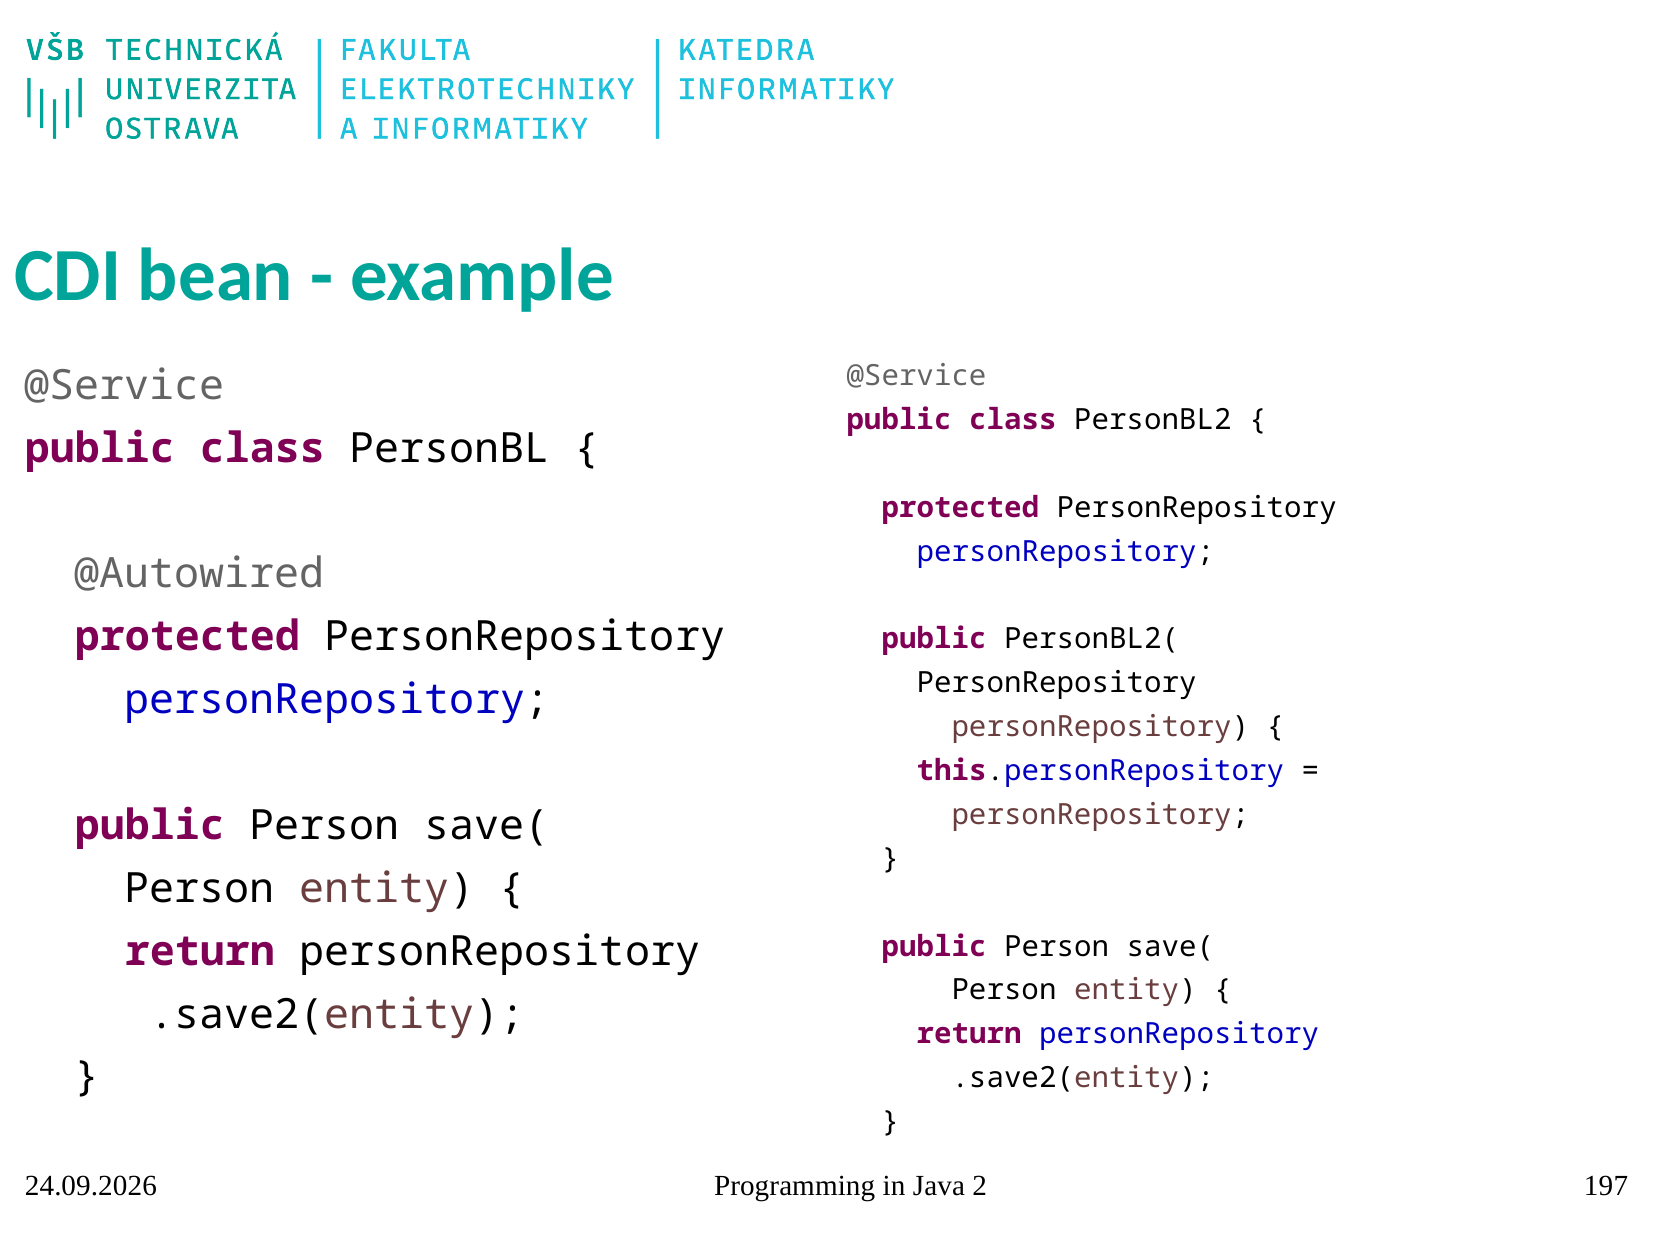

# CDI bean - example
@Service
public class PersonBL {
 @Autowired
 protected PersonRepository
 personRepository;
 public Person save(
 Person entity) {
 return personRepository
 .save2(entity);
 }
@Service
public class PersonBL2 {
 protected PersonRepository
 personRepository;
 public PersonBL2(
 PersonRepository
 personRepository) {
 this.personRepository =
 personRepository;
 }
 public Person save(
 Person entity) {
 return personRepository
 .save2(entity);
 }
Programming in Java 2
197